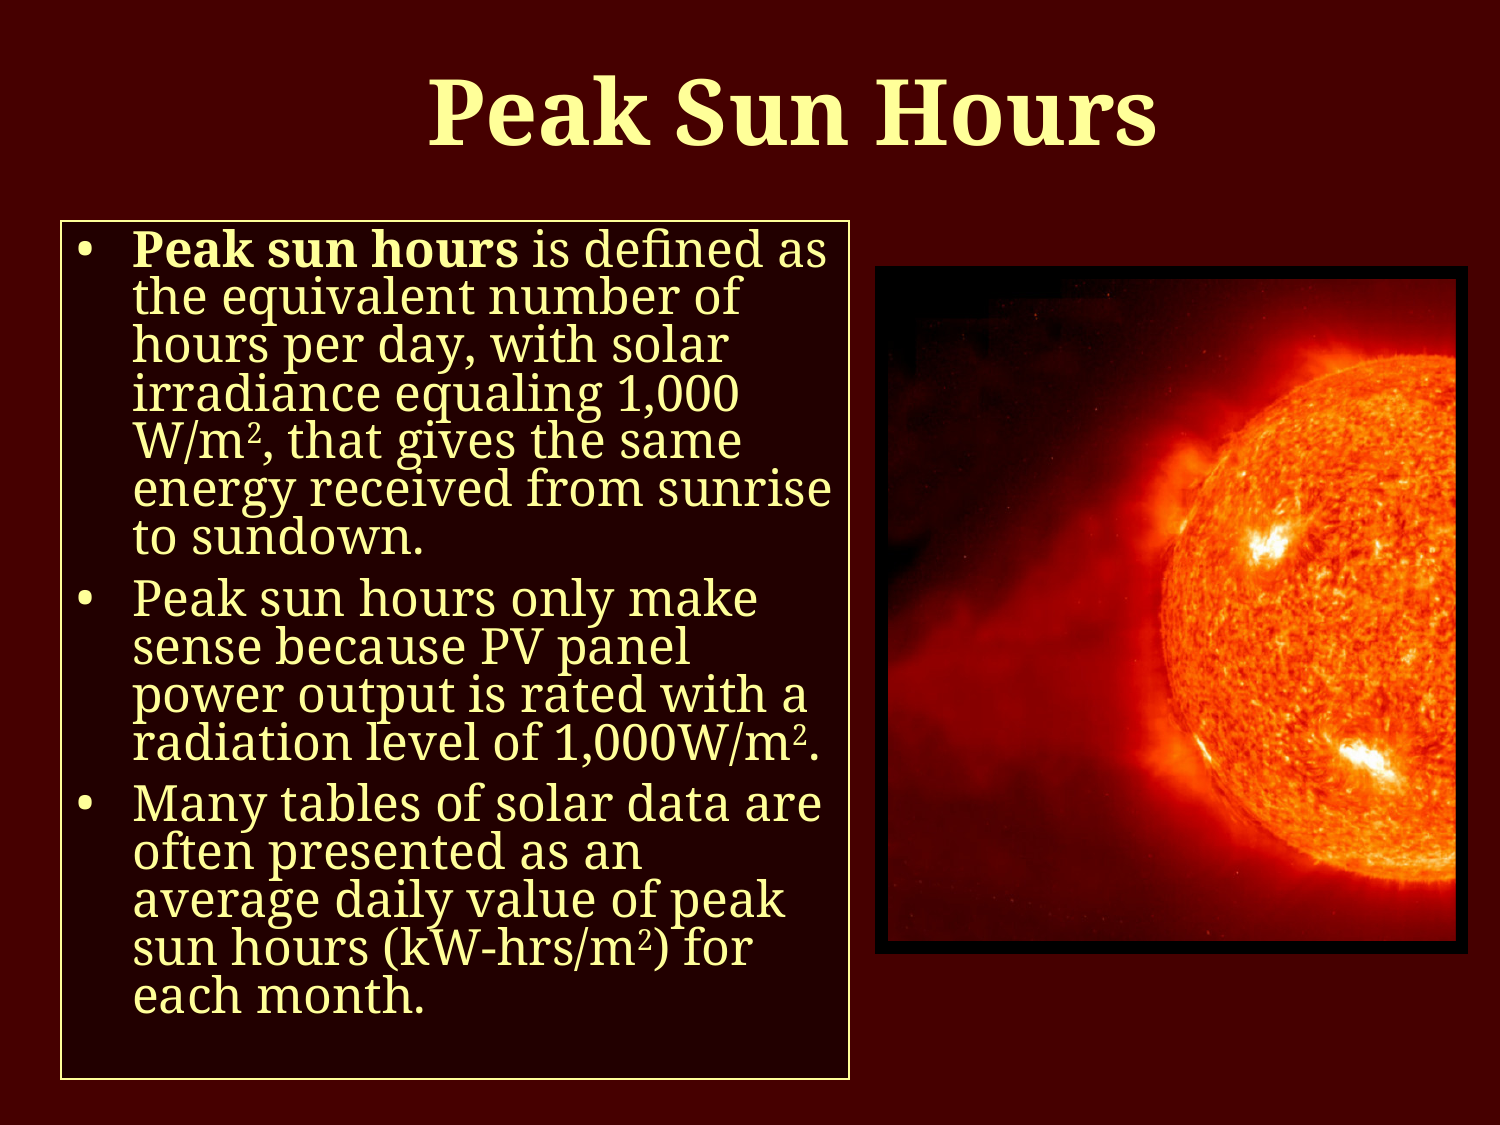

# Peak Sun Hours
Peak sun hours is defined as the equivalent number of hours per day, with solar irradiance equaling 1,000 W/m2, that gives the same energy received from sunrise to sundown.
Peak sun hours only make sense because PV panel power output is rated with a radiation level of 1,000W/m2.
Many tables of solar data are often presented as an average daily value of peak sun hours (kW-hrs/m2) for each month.
Engineering Photovoltaic Systems
34